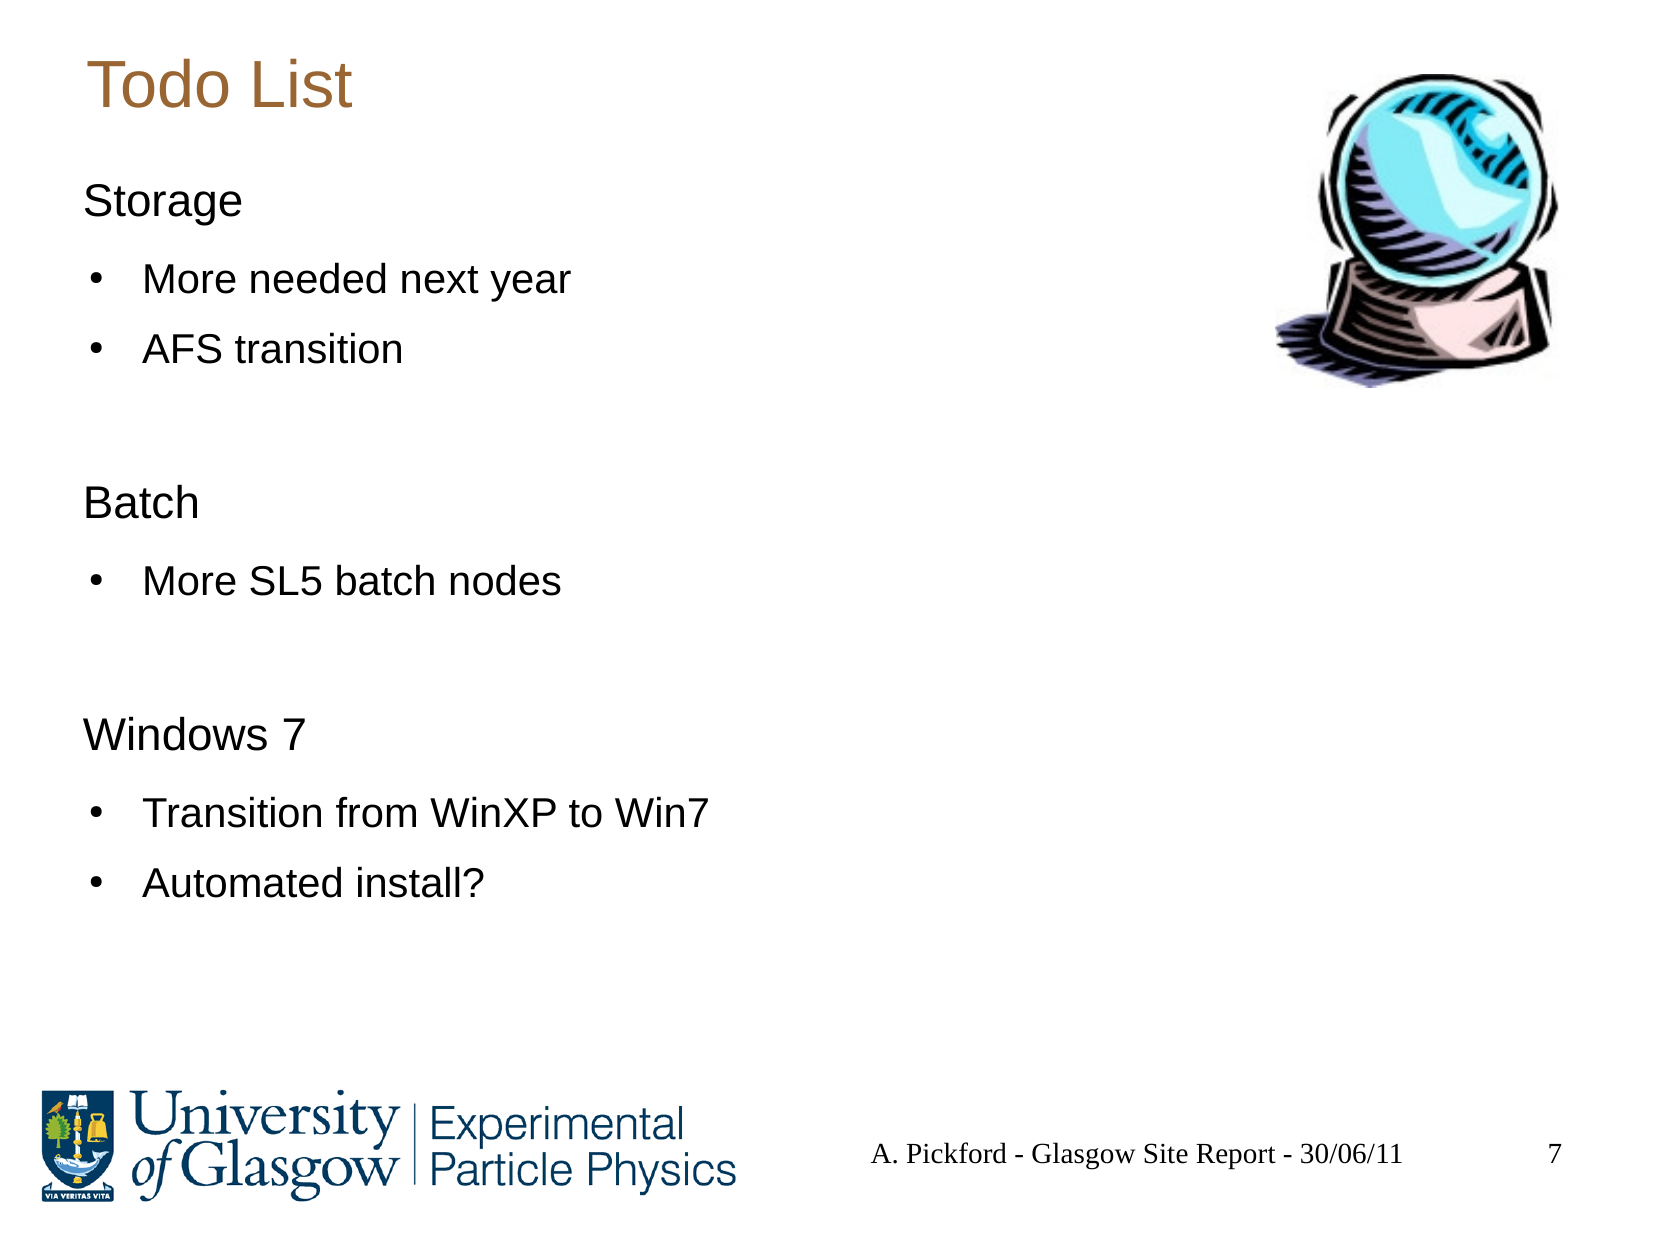

# Todo List
Storage
More needed next year
AFS transition
Batch
More SL5 batch nodes
Windows 7
Transition from WinXP to Win7
Automated install?
A. Pickford - Glasgow Site Report - 30/06/11
7